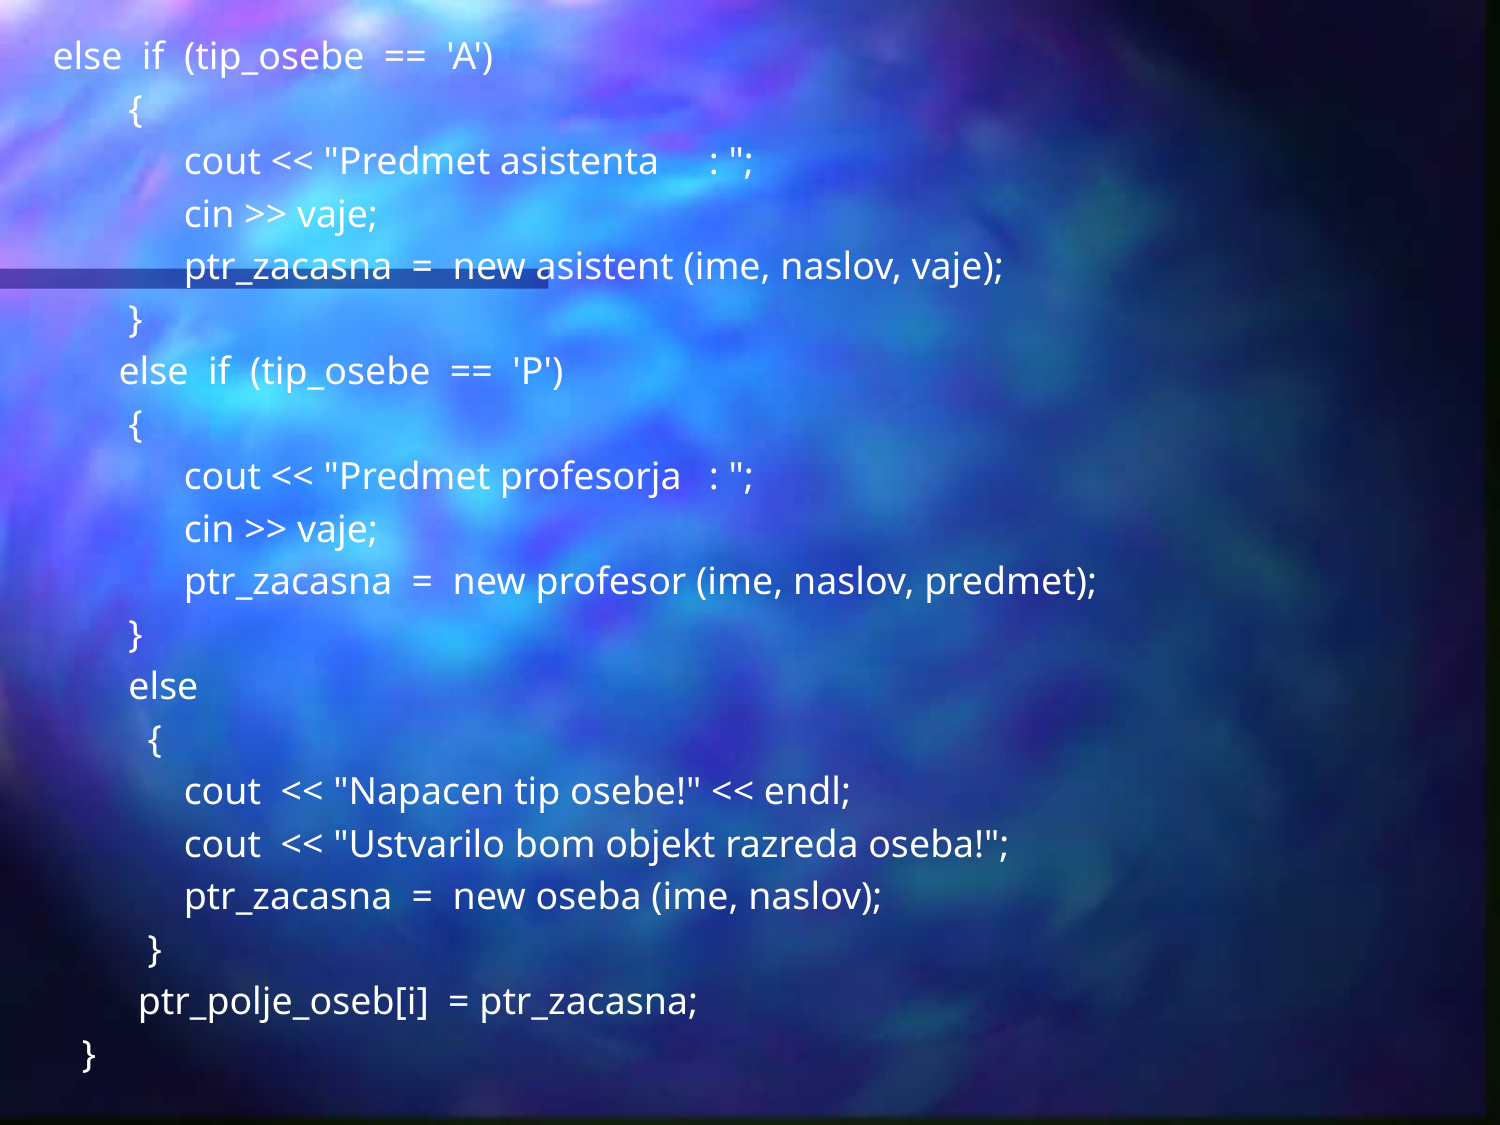

# else if (tip_osebe == 'A')
	 {
		cout << "Predmet asistenta 	: ";
		cin >> vaje;
		ptr_zacasna = new asistent (ime, naslov, vaje);
	 }
	 else if (tip_osebe == 'P')
	 {
		cout << "Predmet profesorja 	: ";
		cin >> vaje;
		ptr_zacasna = new profesor (ime, naslov, predmet);
	 }
	 else
	 {
		cout << "Napacen tip osebe!" << endl;
		cout << "Ustvarilo bom objekt razreda oseba!";
		ptr_zacasna = new oseba (ime, naslov);
	 }
	 ptr_polje_oseb[i] = ptr_zacasna;
 }